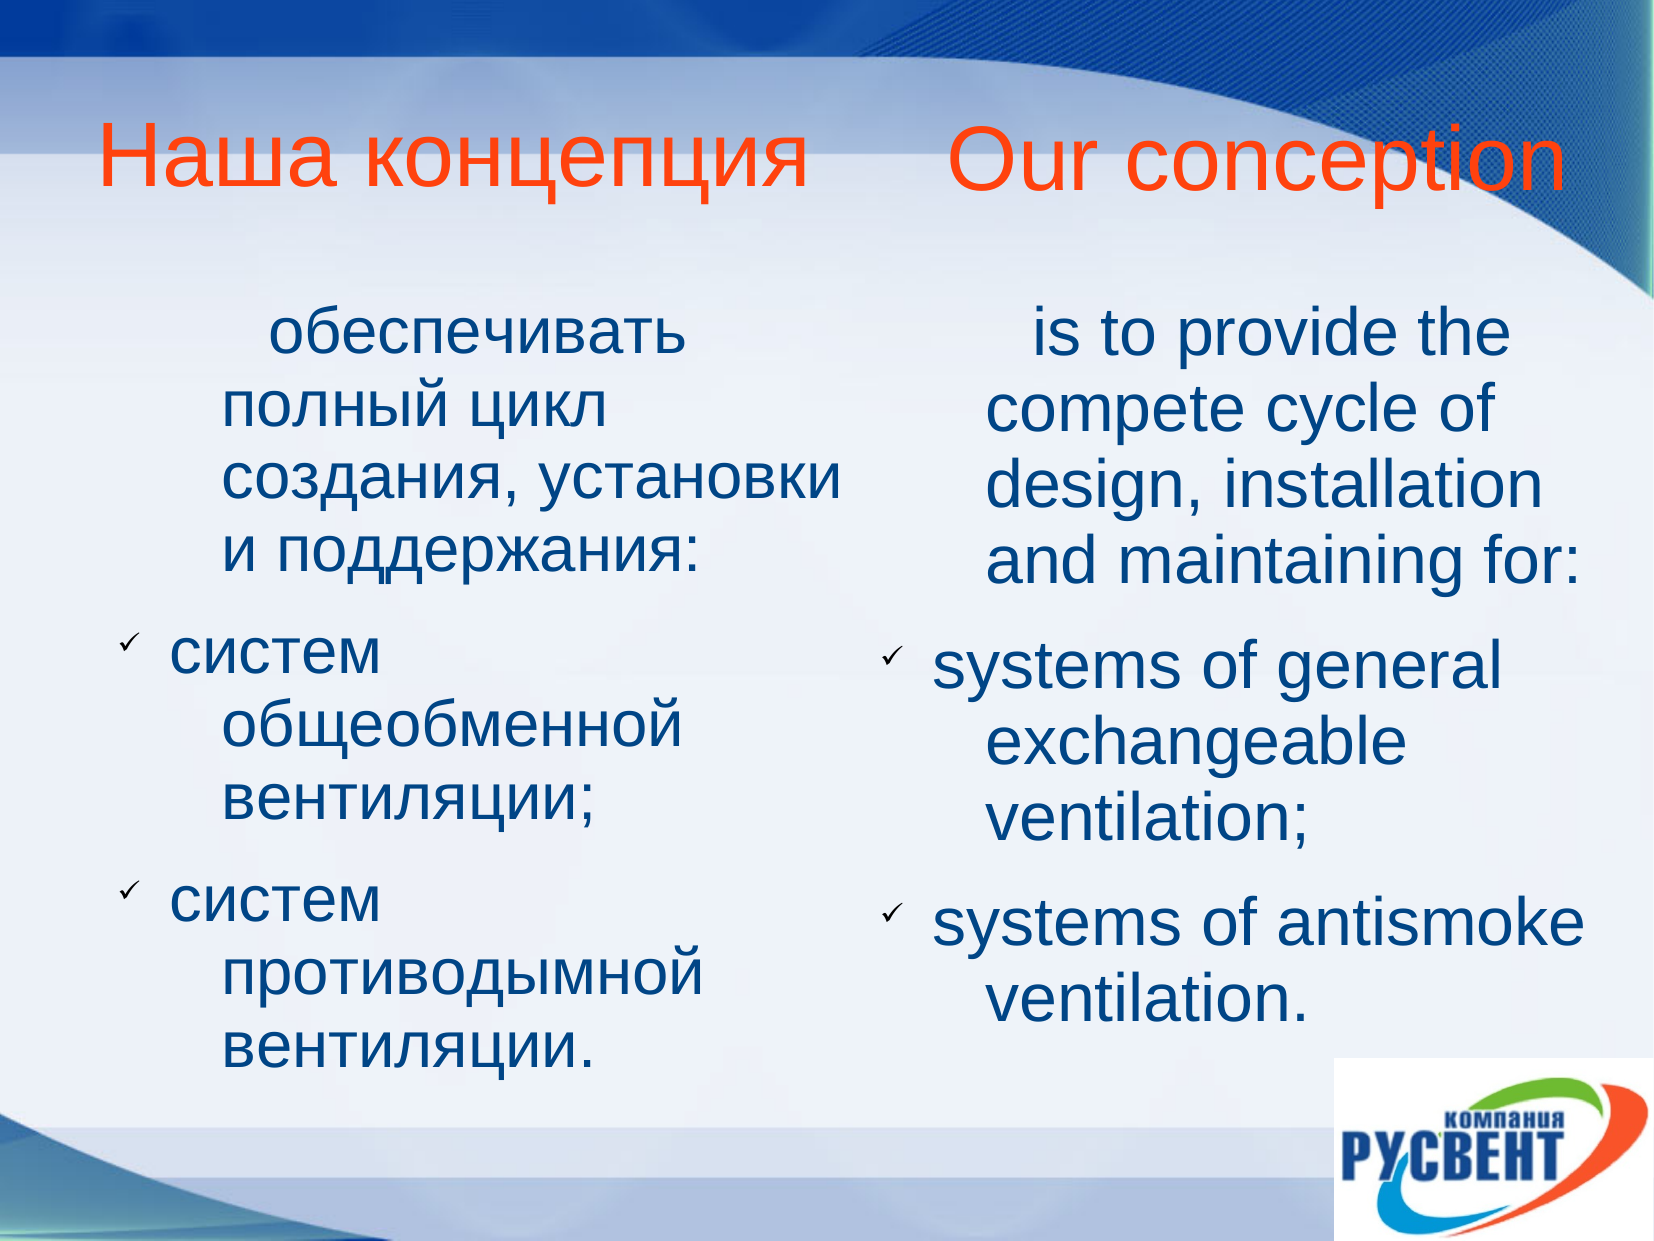

# Наша концепция
Our conception
	обеспечивать полный цикл создания, установки и поддержания:
систем общеобменной вентиляции;
систем противодымной вентиляции.
	is to provide the compete cycle of design, installation and maintaining for:
systems of general exchangeable ventilation;
systems of antismoke ventilation.